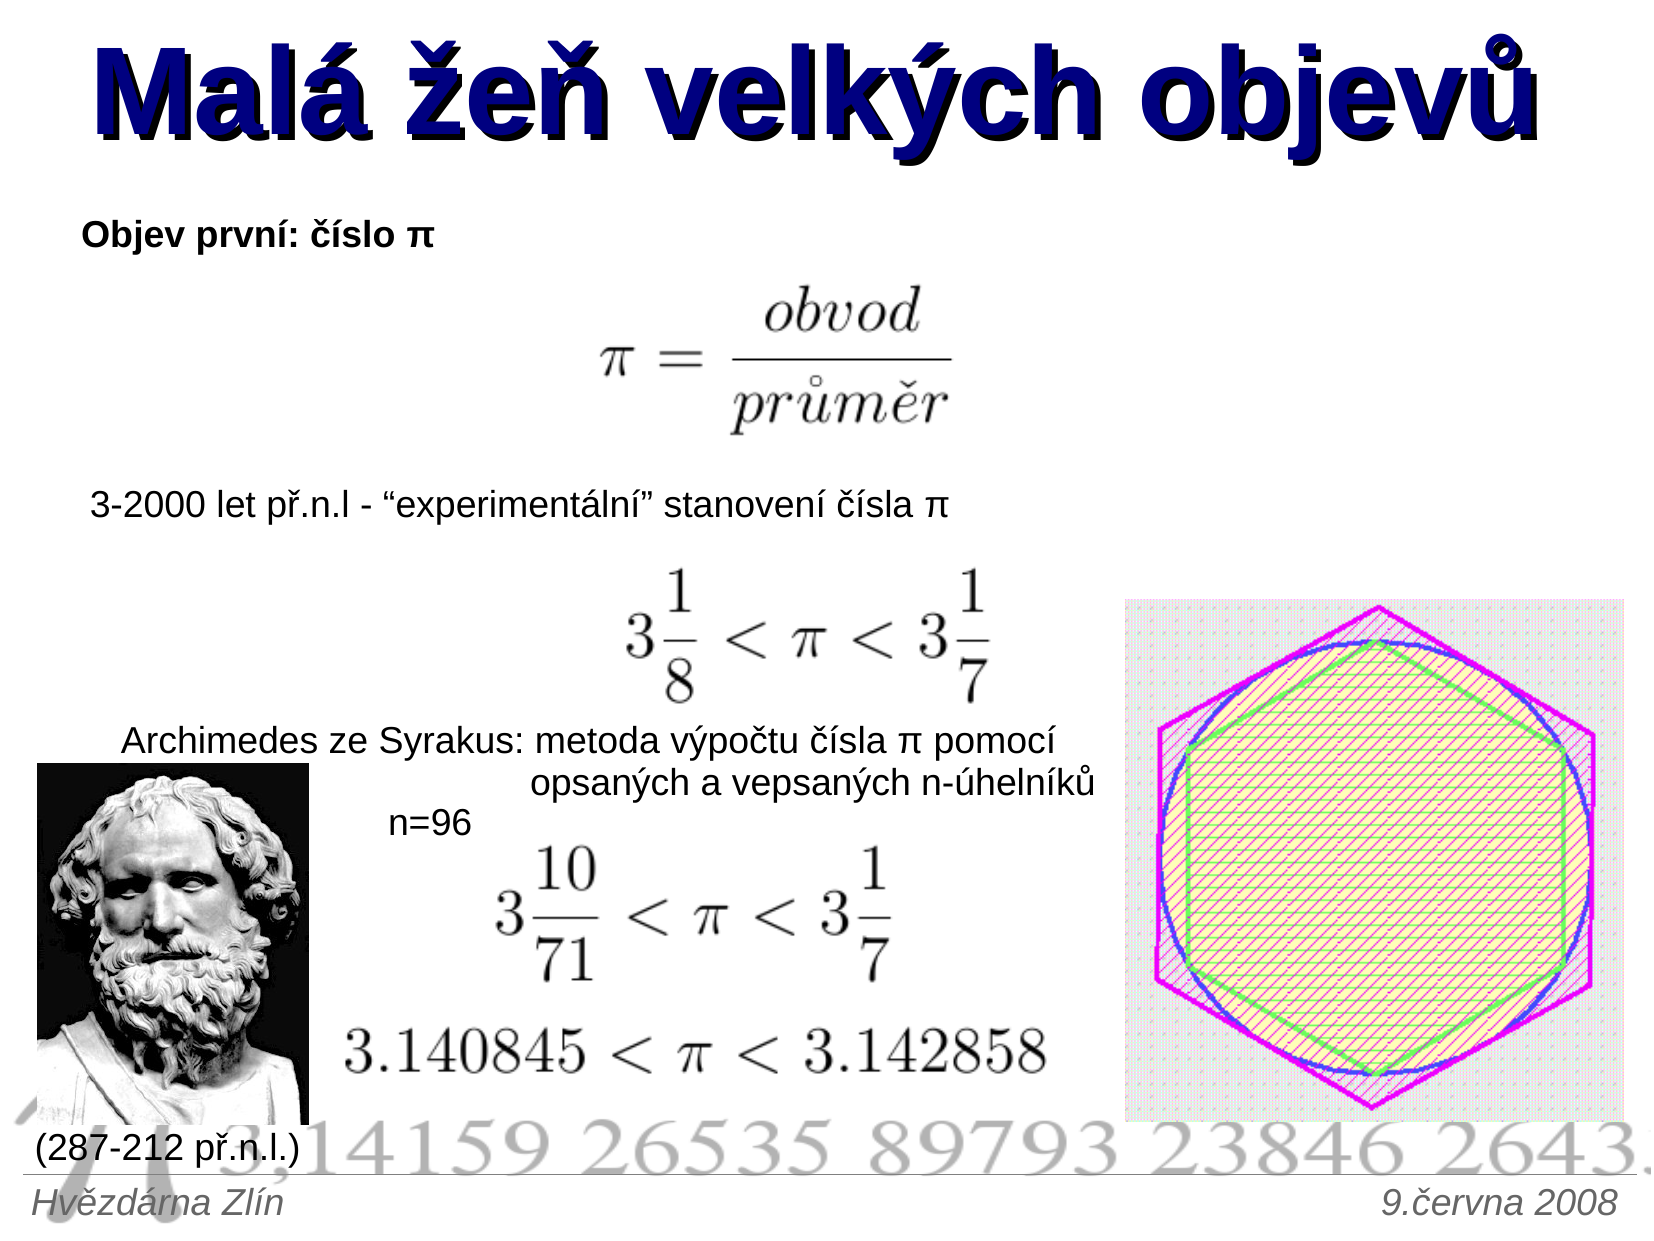

Malá žeň velkých objevů
Objev první: číslo π
3-2000 let př.n.l - “experimentální” stanovení čísla π
Archimedes ze Syrakus: metoda výpočtu čísla π pomocí
 opsaných a vepsaných n-úhelníků
n=96
(287-212 př.n.l.)
Hvězdárna Zlín															9.června 2008